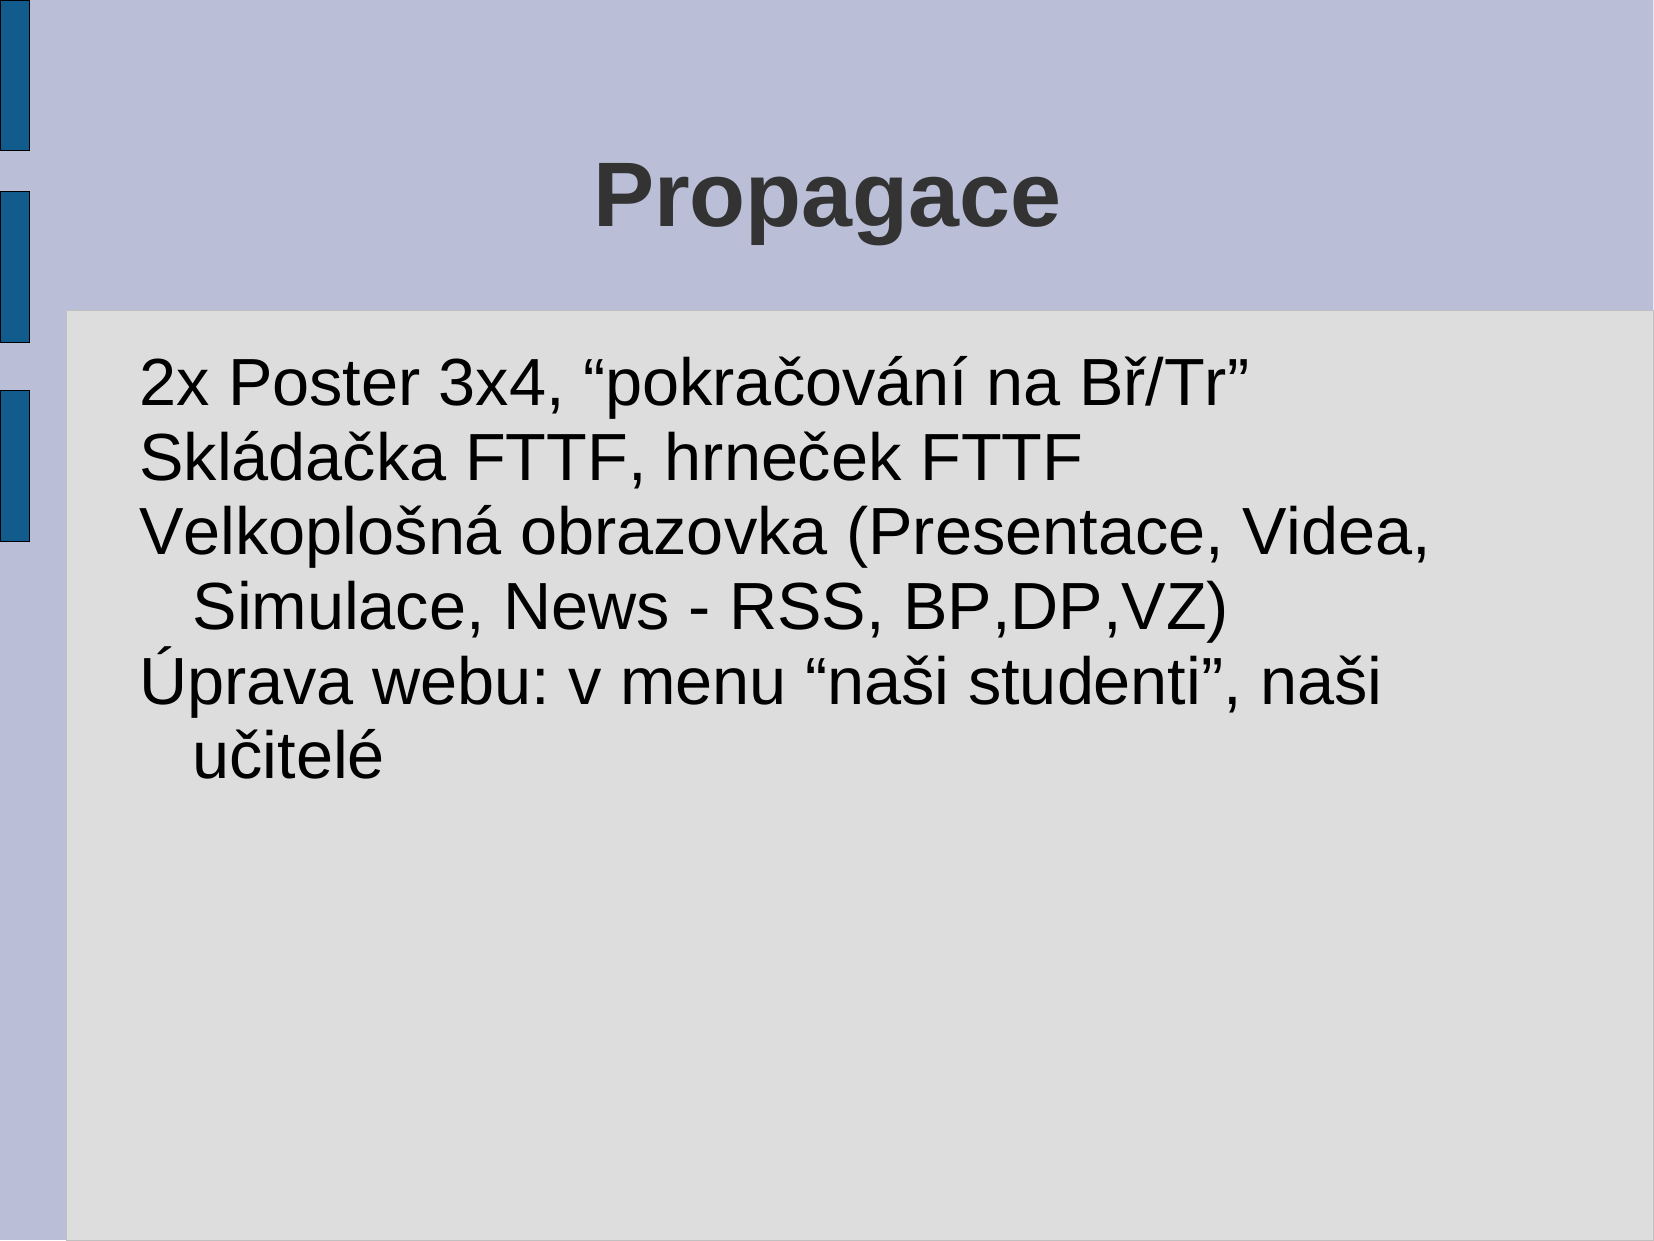

# Propagace
2x Poster 3x4, “pokračování na Bř/Tr”
Skládačka FTTF, hrneček FTTF
Velkoplošná obrazovka (Presentace, Videa, Simulace, News - RSS, BP,DP,VZ)
Úprava webu: v menu “naši studenti”, naši učitelé